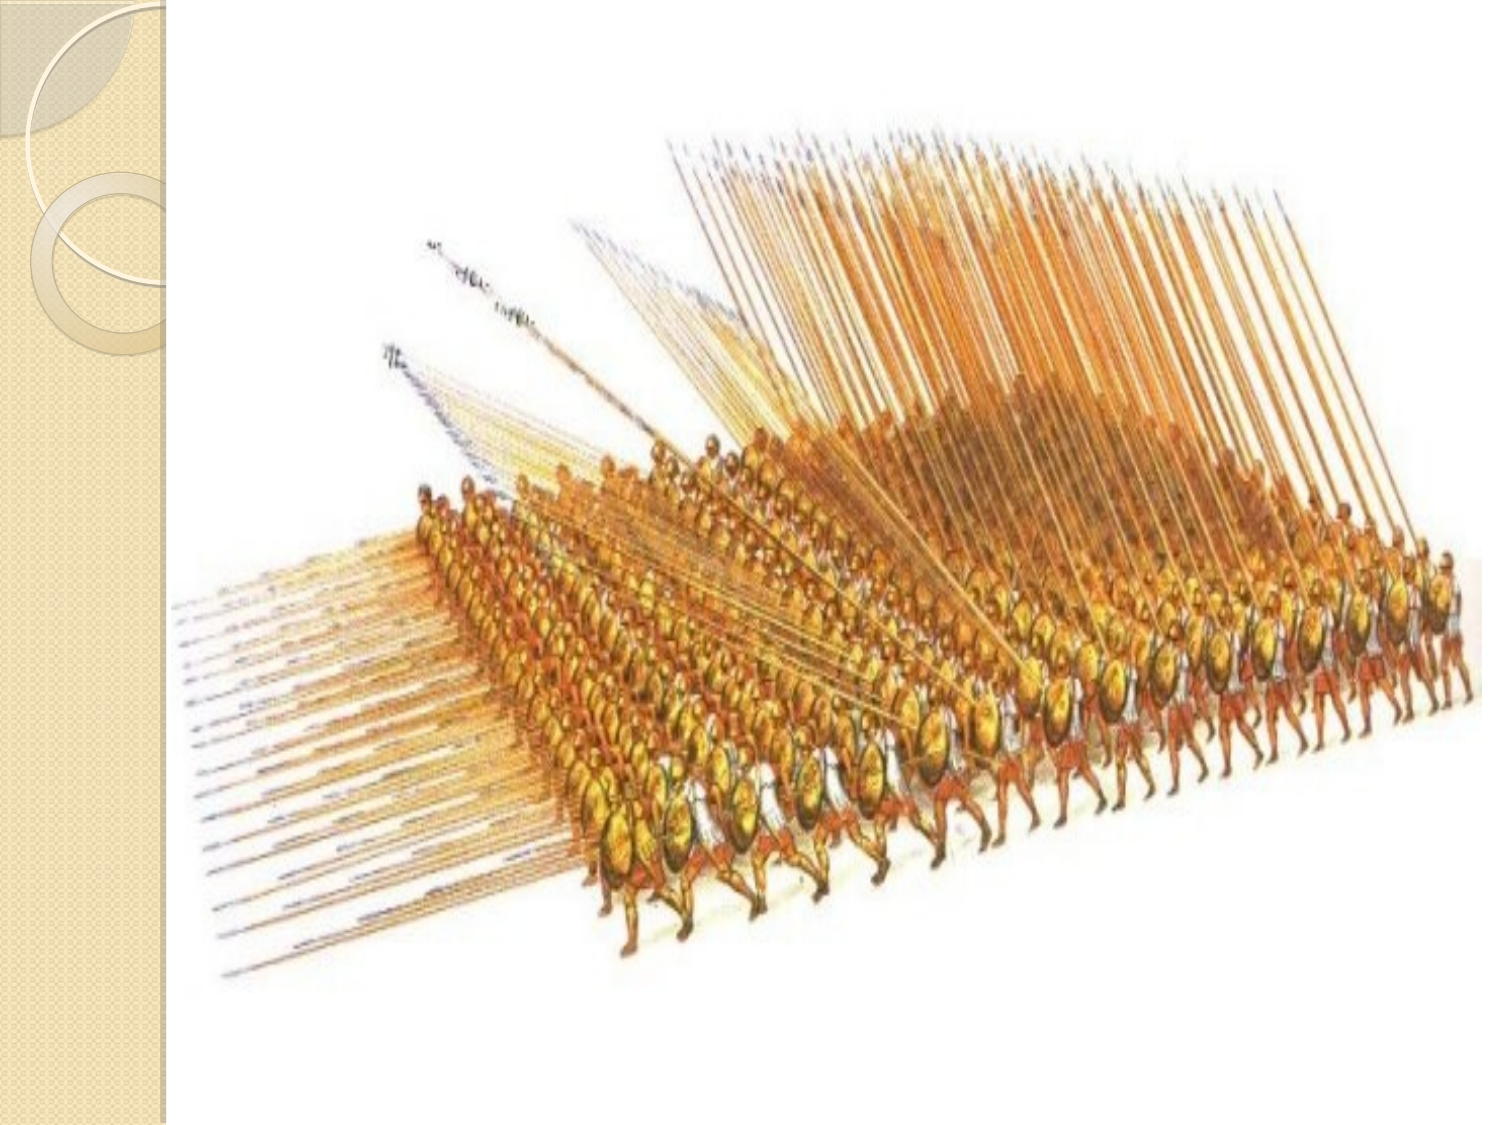

# Vojska
Makedonci, Grki, barbari
pehota (težka, srednja, lahka) sarisa, meč, ščit
konjenica (težka, lahka)